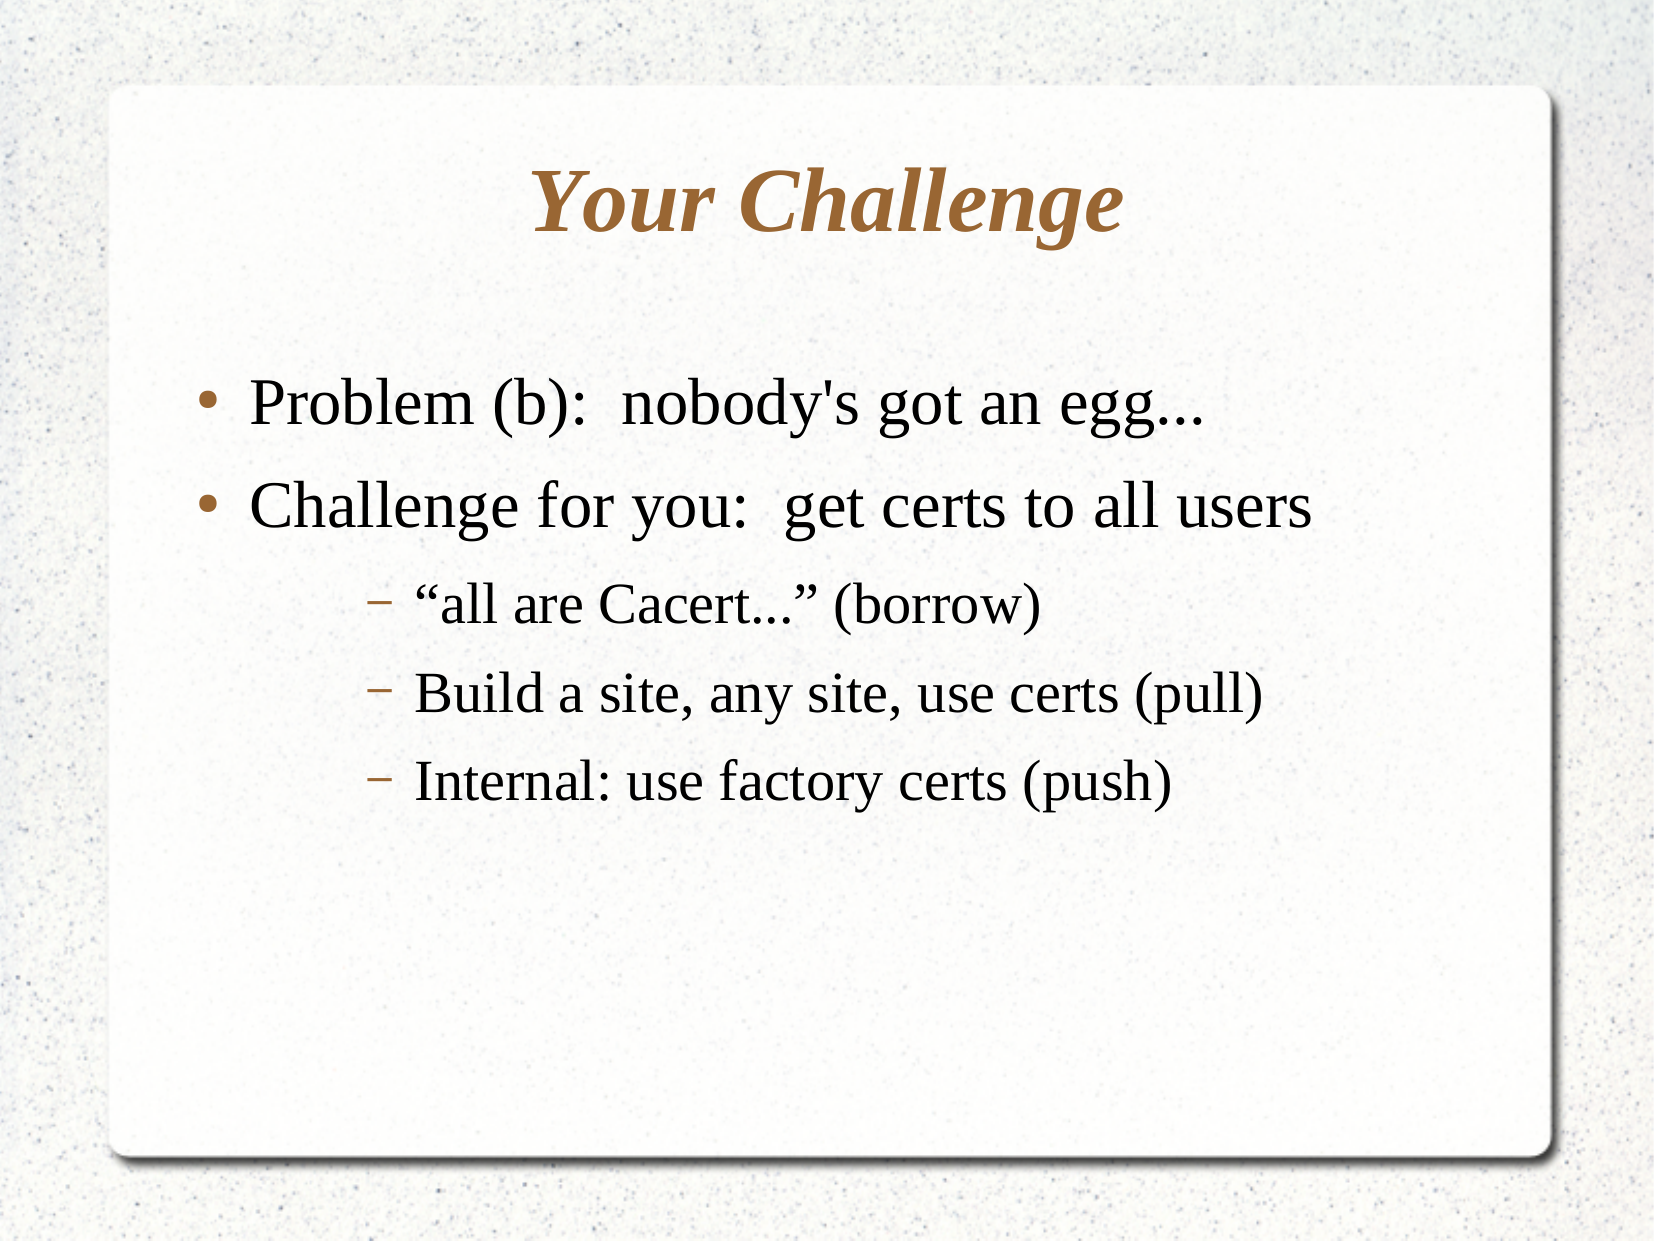

# Your Challenge
Problem (b): nobody's got an egg...
Challenge for you: get certs to all users
“all are Cacert...” (borrow)
Build a site, any site, use certs (pull)
Internal: use factory certs (push)